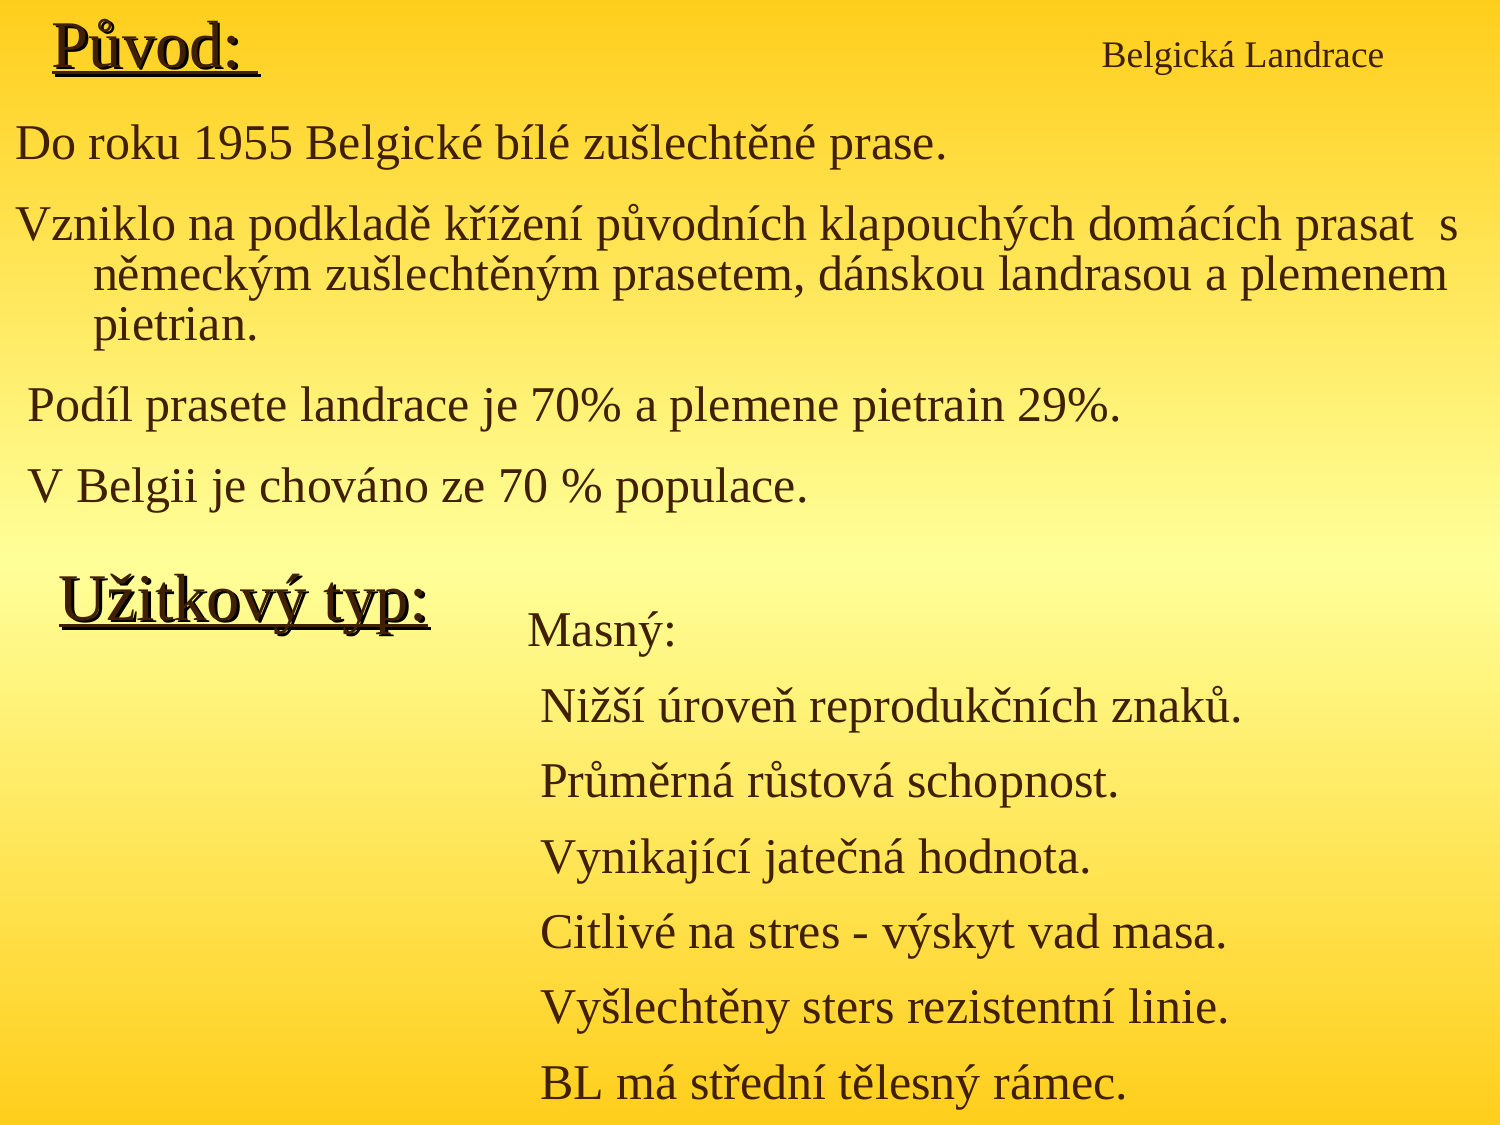

Původ: 						Belgická Landrace
Do roku 1955 Belgické bílé zušlechtěné prase.
Vzniklo na podkladě křížení původních klapouchých domácích prasat s německým zušlechtěným prasetem, dánskou landrasou a plemenem pietrian.
 Podíl prasete landrace je 70% a plemene pietrain 29%.
 V Belgii je chováno ze 70 % populace.
Užitkový typ:
Masný:
 Nižší úroveň reprodukčních znaků.
 Průměrná růstová schopnost.
 Vynikající jatečná hodnota.
 Citlivé na stres - výskyt vad masa.
 Vyšlechtěny sters rezistentní linie.
 BL má střední tělesný rámec.